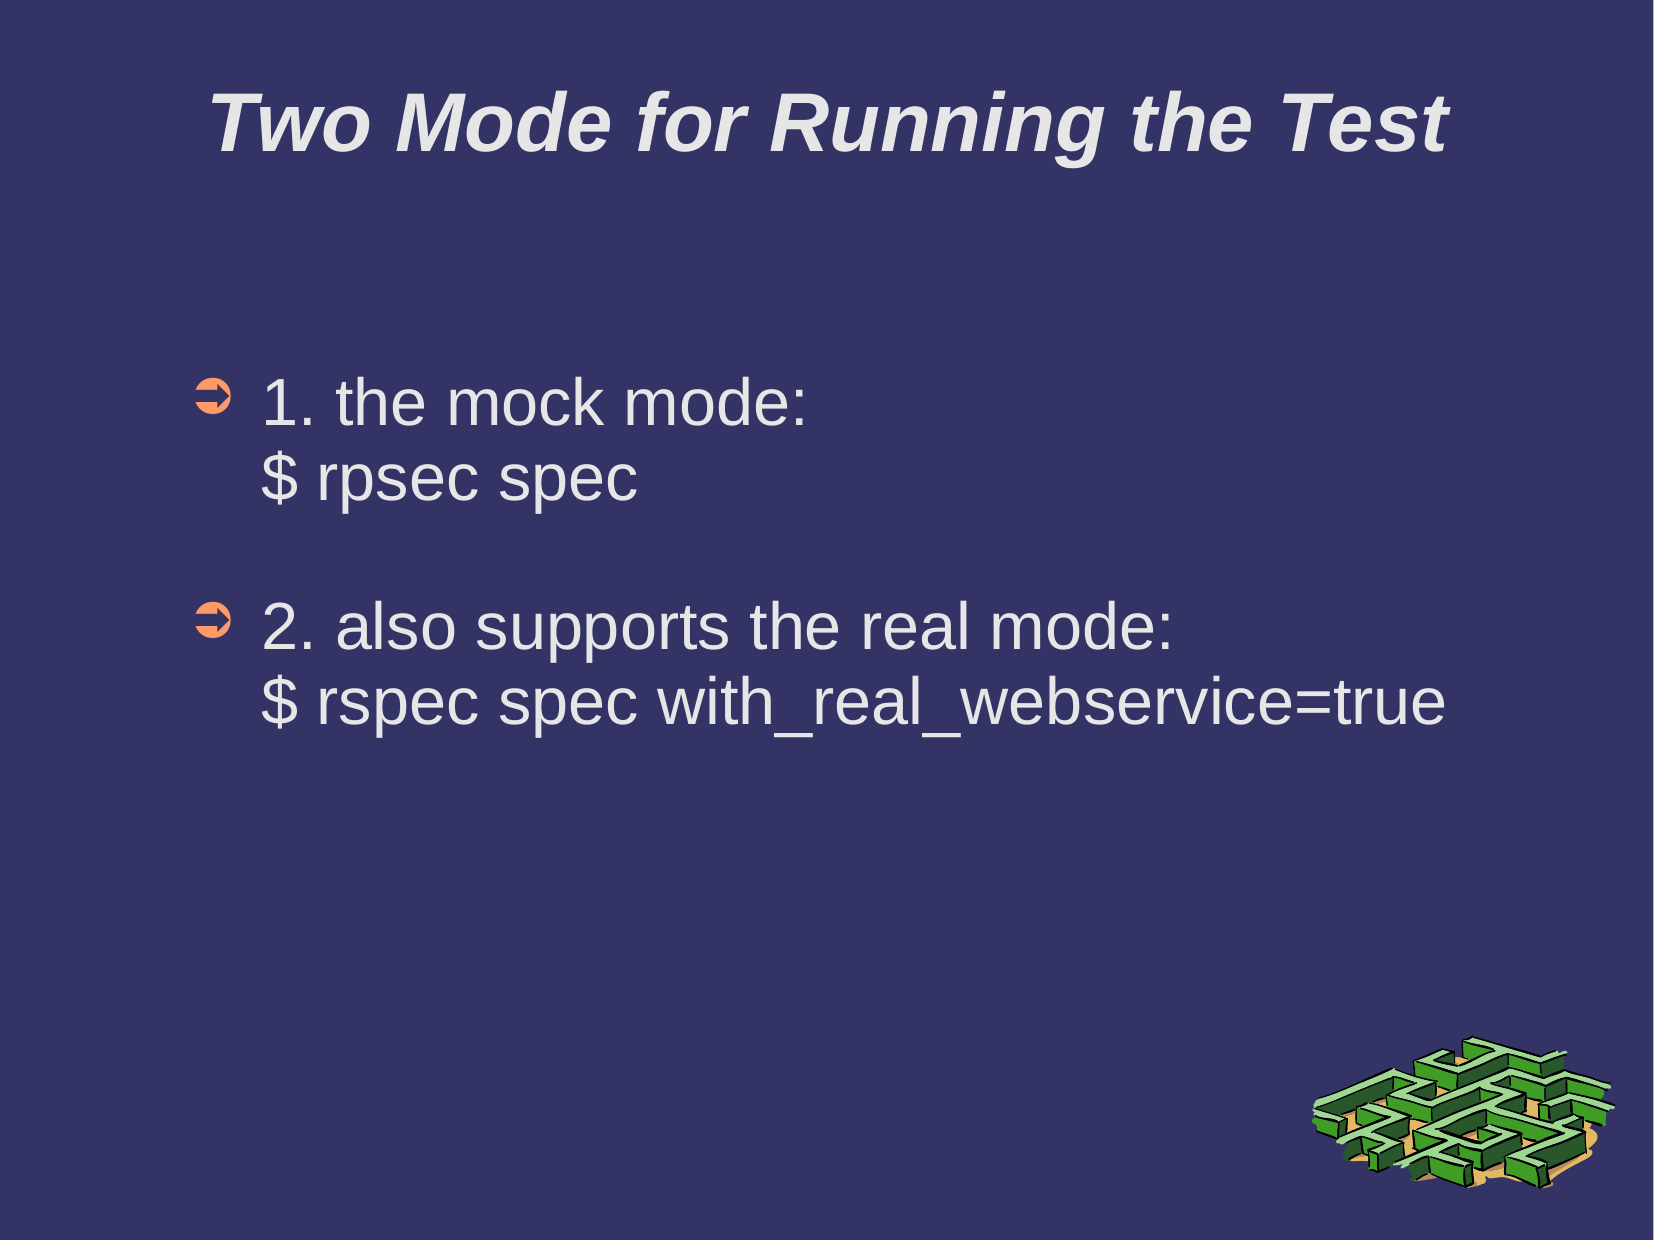

# Two Mode for Running the Test
1. the mock mode:
$ rpsec spec
2. also supports the real mode:
$ rspec spec with_real_webservice=true